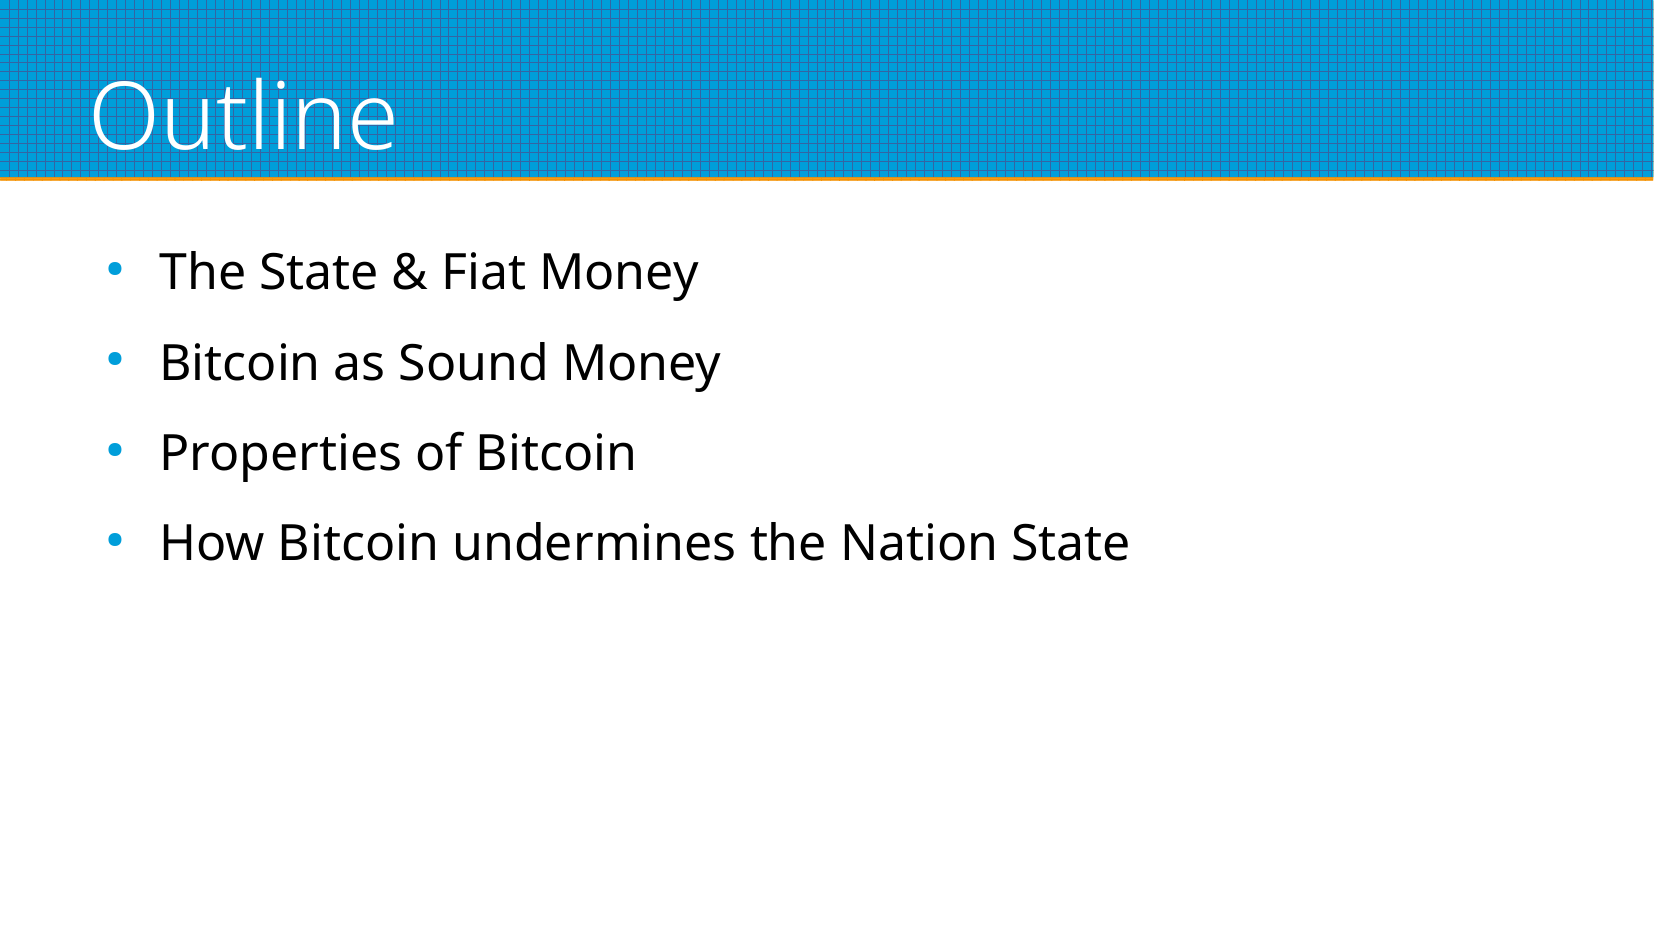

# Outline
The State & Fiat Money
Bitcoin as Sound Money
Properties of Bitcoin
How Bitcoin undermines the Nation State